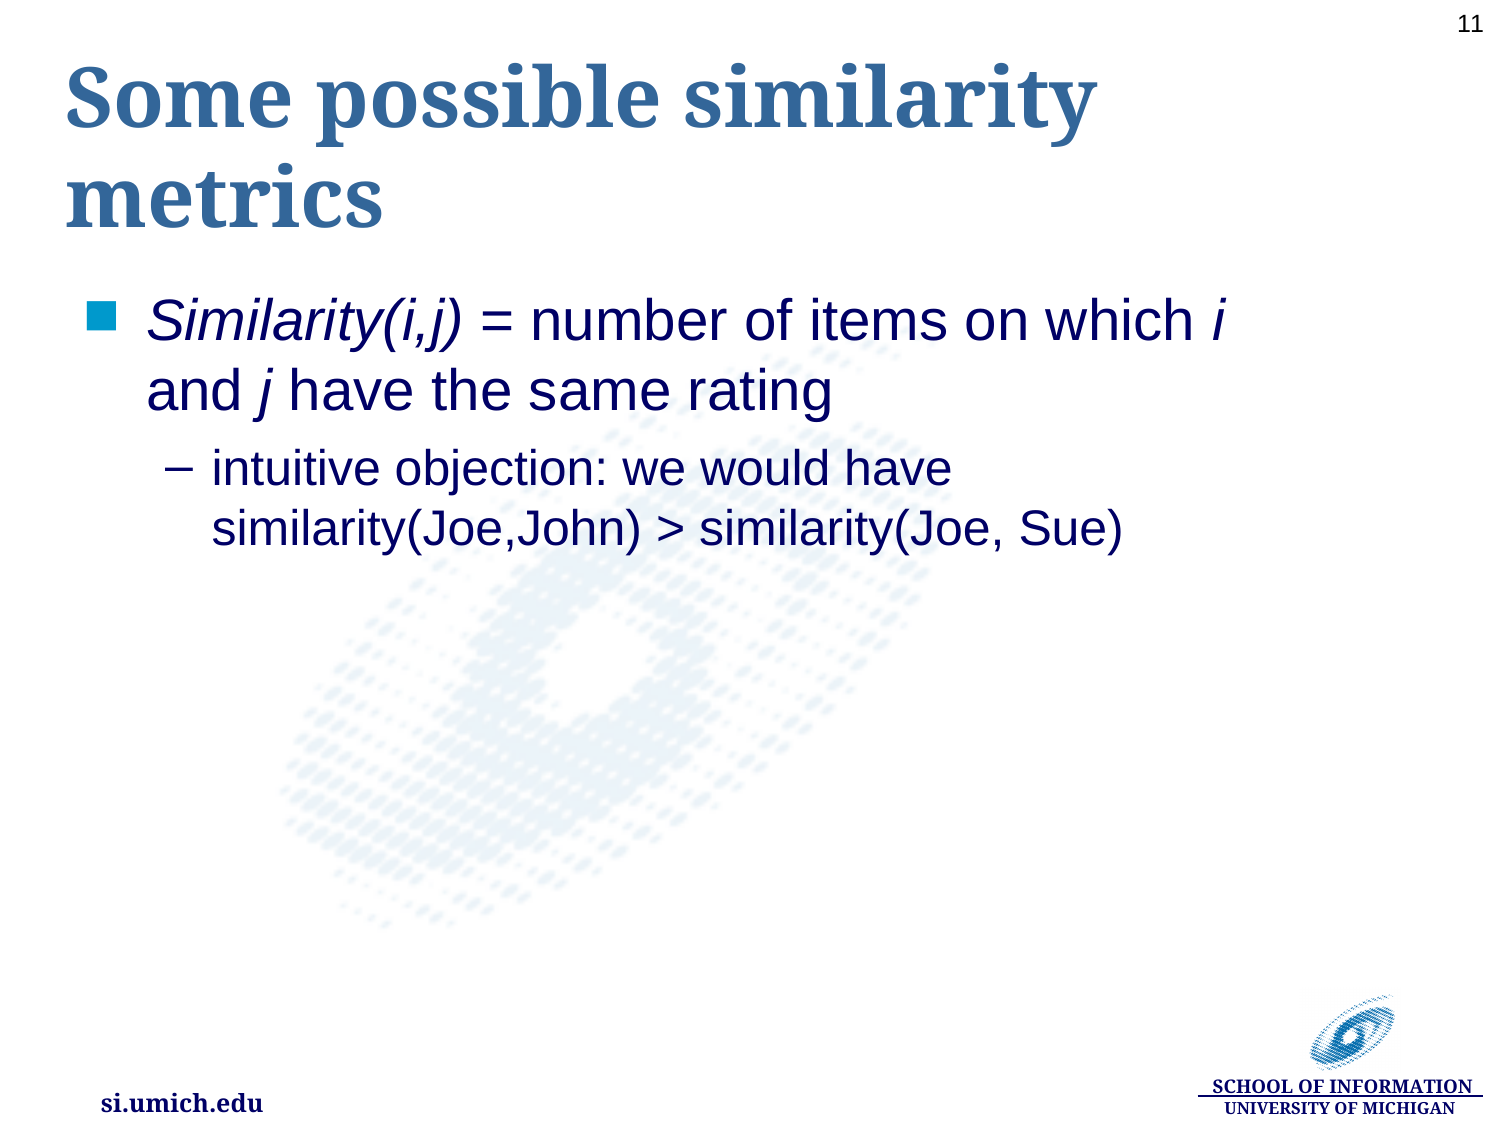

# Some possible similarity metrics
Similarity(i,j) = number of items on which i and j have the same rating
intuitive objection: we would have similarity(Joe,John) > similarity(Joe, Sue)